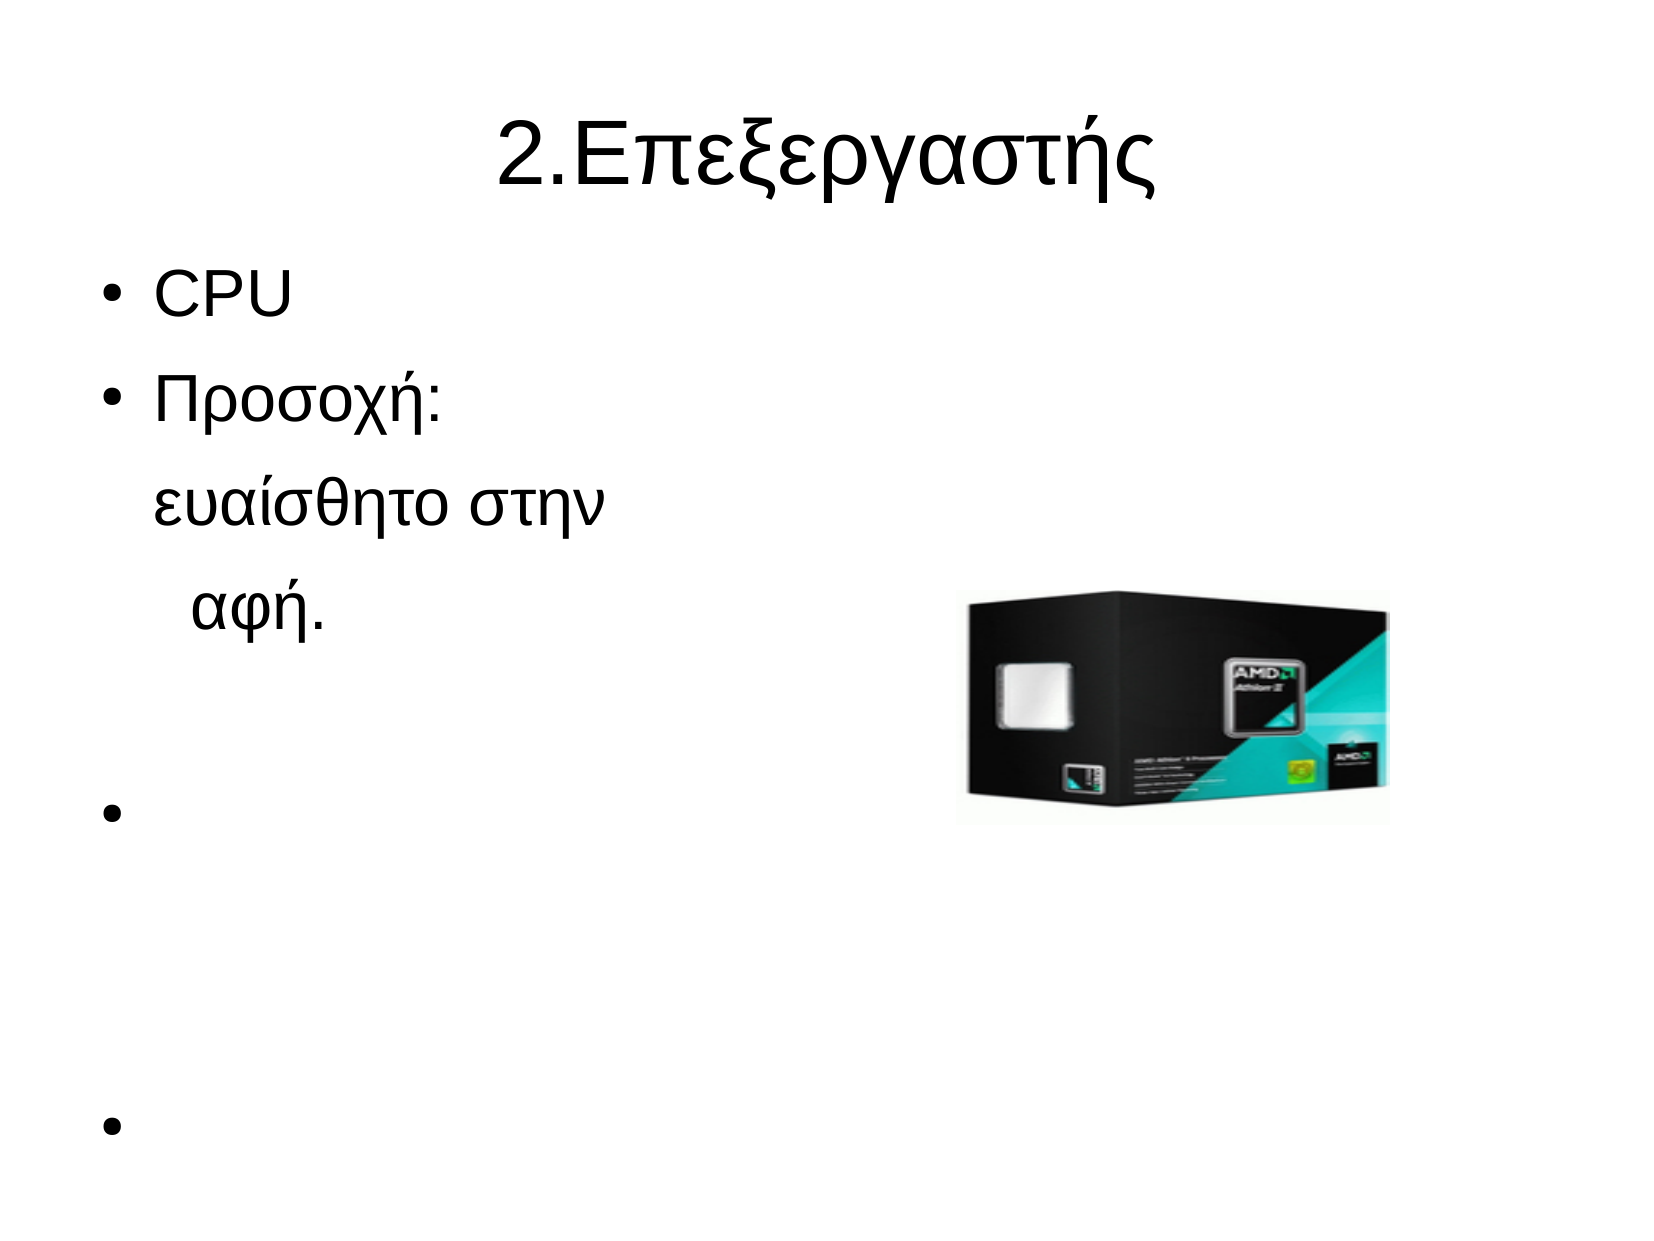

# 2.Επεξεργαστής
CPU
Προσοχή:
ευαίσθητο στην
 αφή.